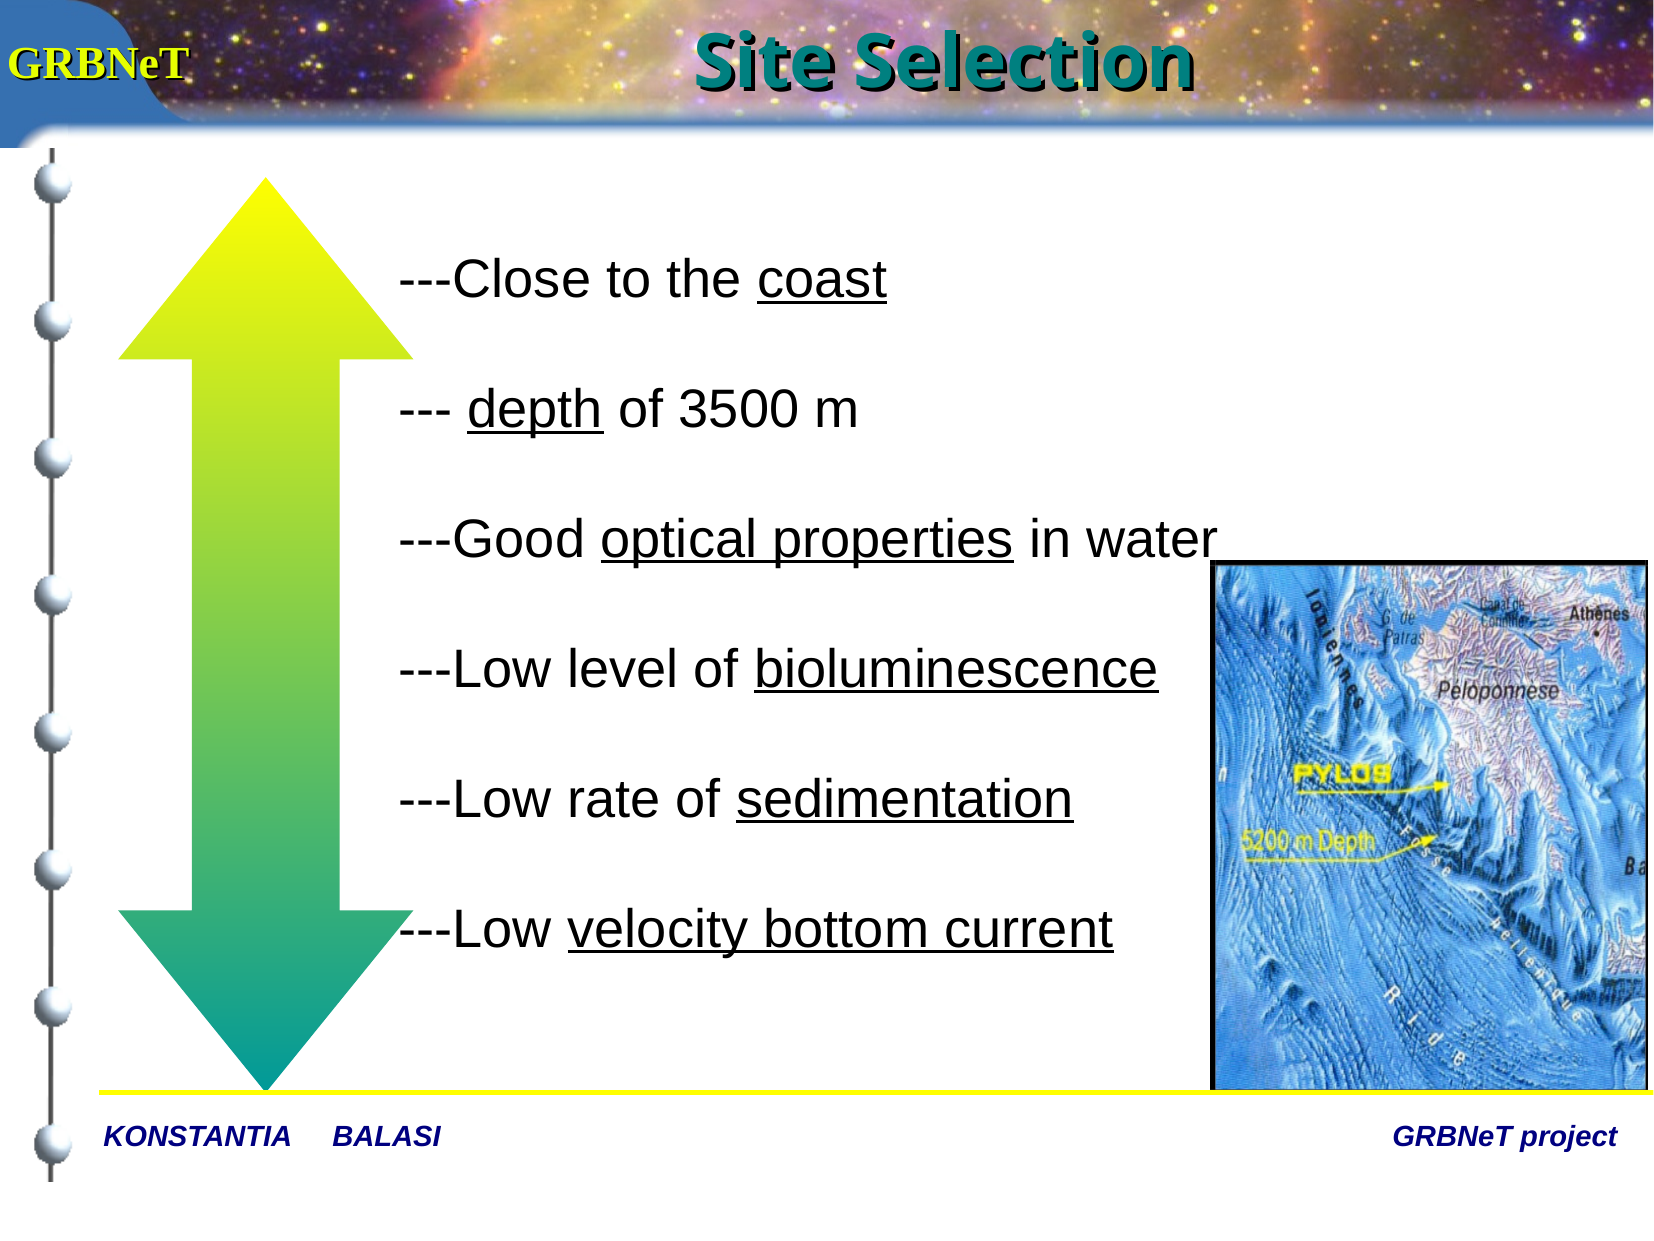

Site Selection
# GRBNeT
---Close to the coast
--- depth of 3500 m
---Good optical properties in water
---Low level of bioluminescence
---Low rate of sedimentation
---Low velocity bottom current
KONSTANTIA BALASI 	 		 GRBNeT project